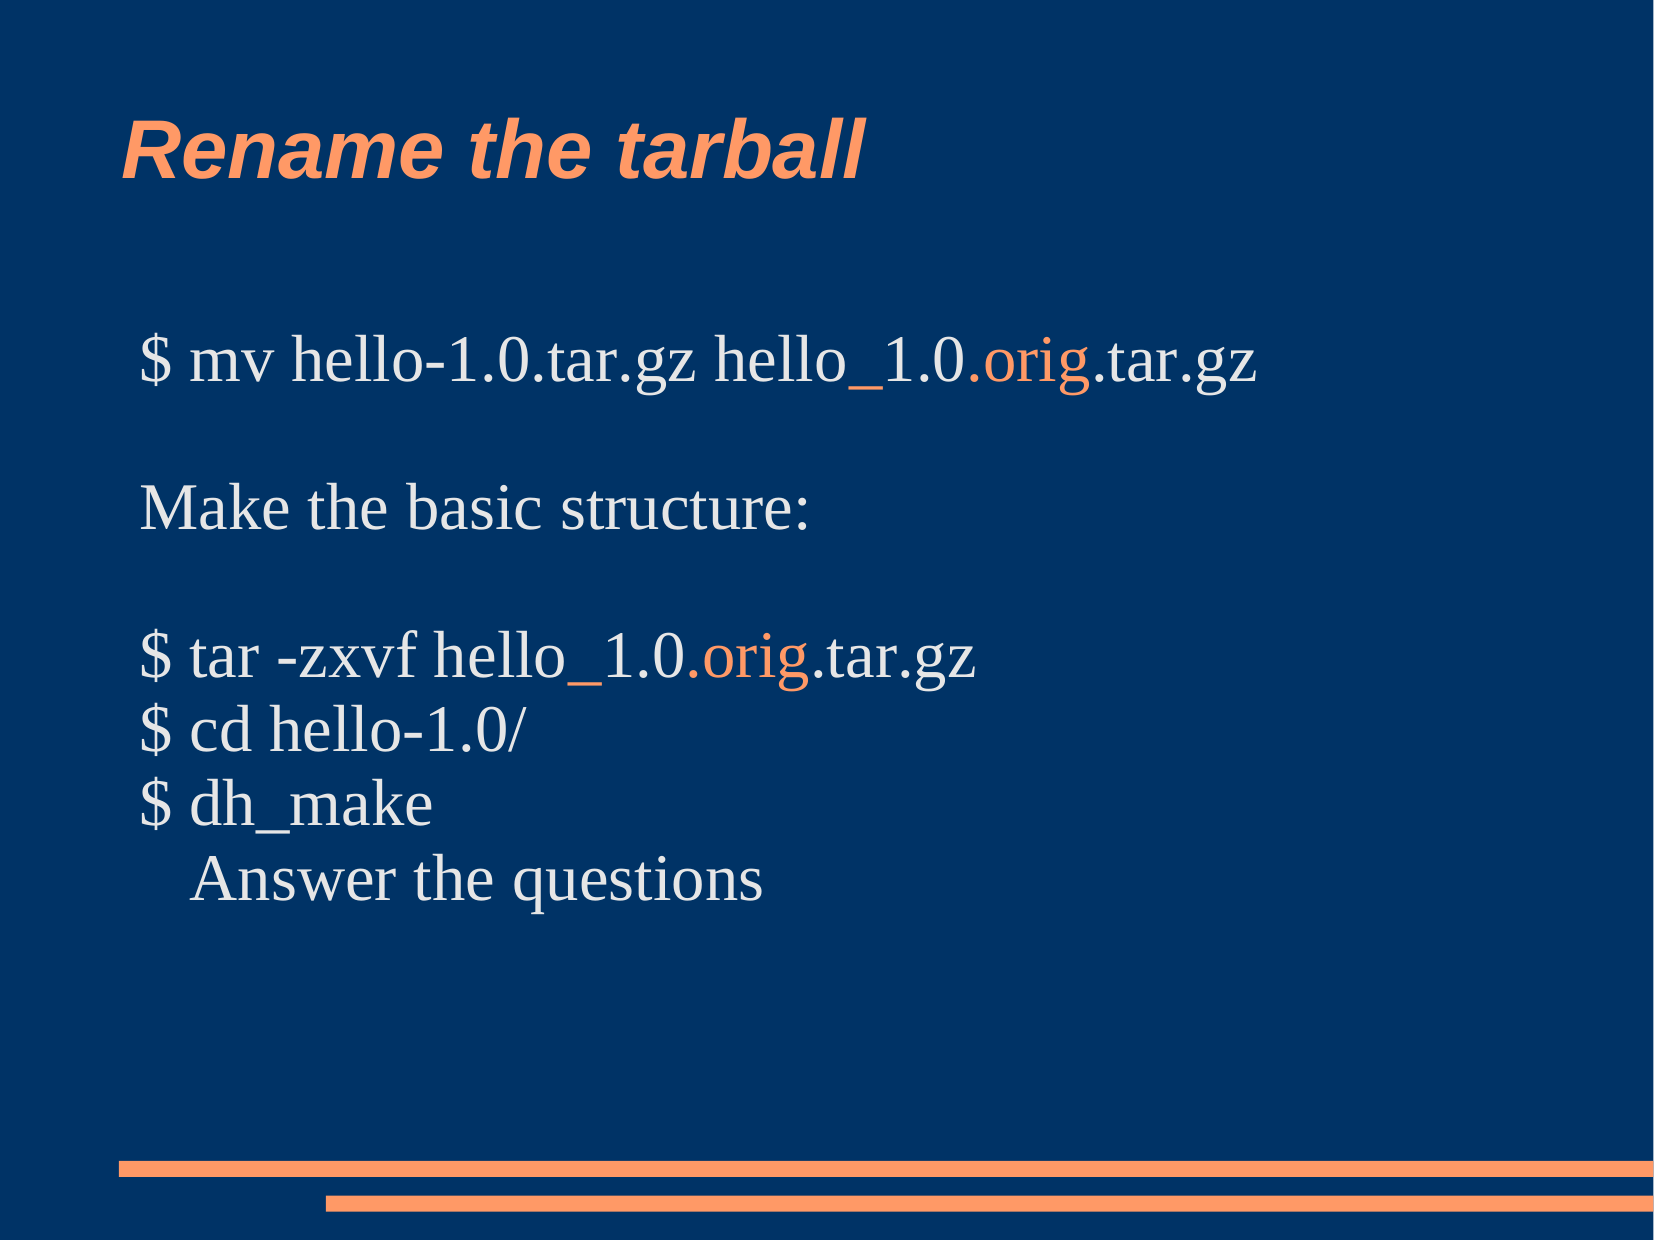

# Rename the tarball
$ mv hello-1.0.tar.gz hello_1.0.orig.tar.gz
Make the basic structure:
$ tar -zxvf hello_1.0.orig.tar.gz
$ cd hello-1.0/
$ dh_make
 Answer the questions